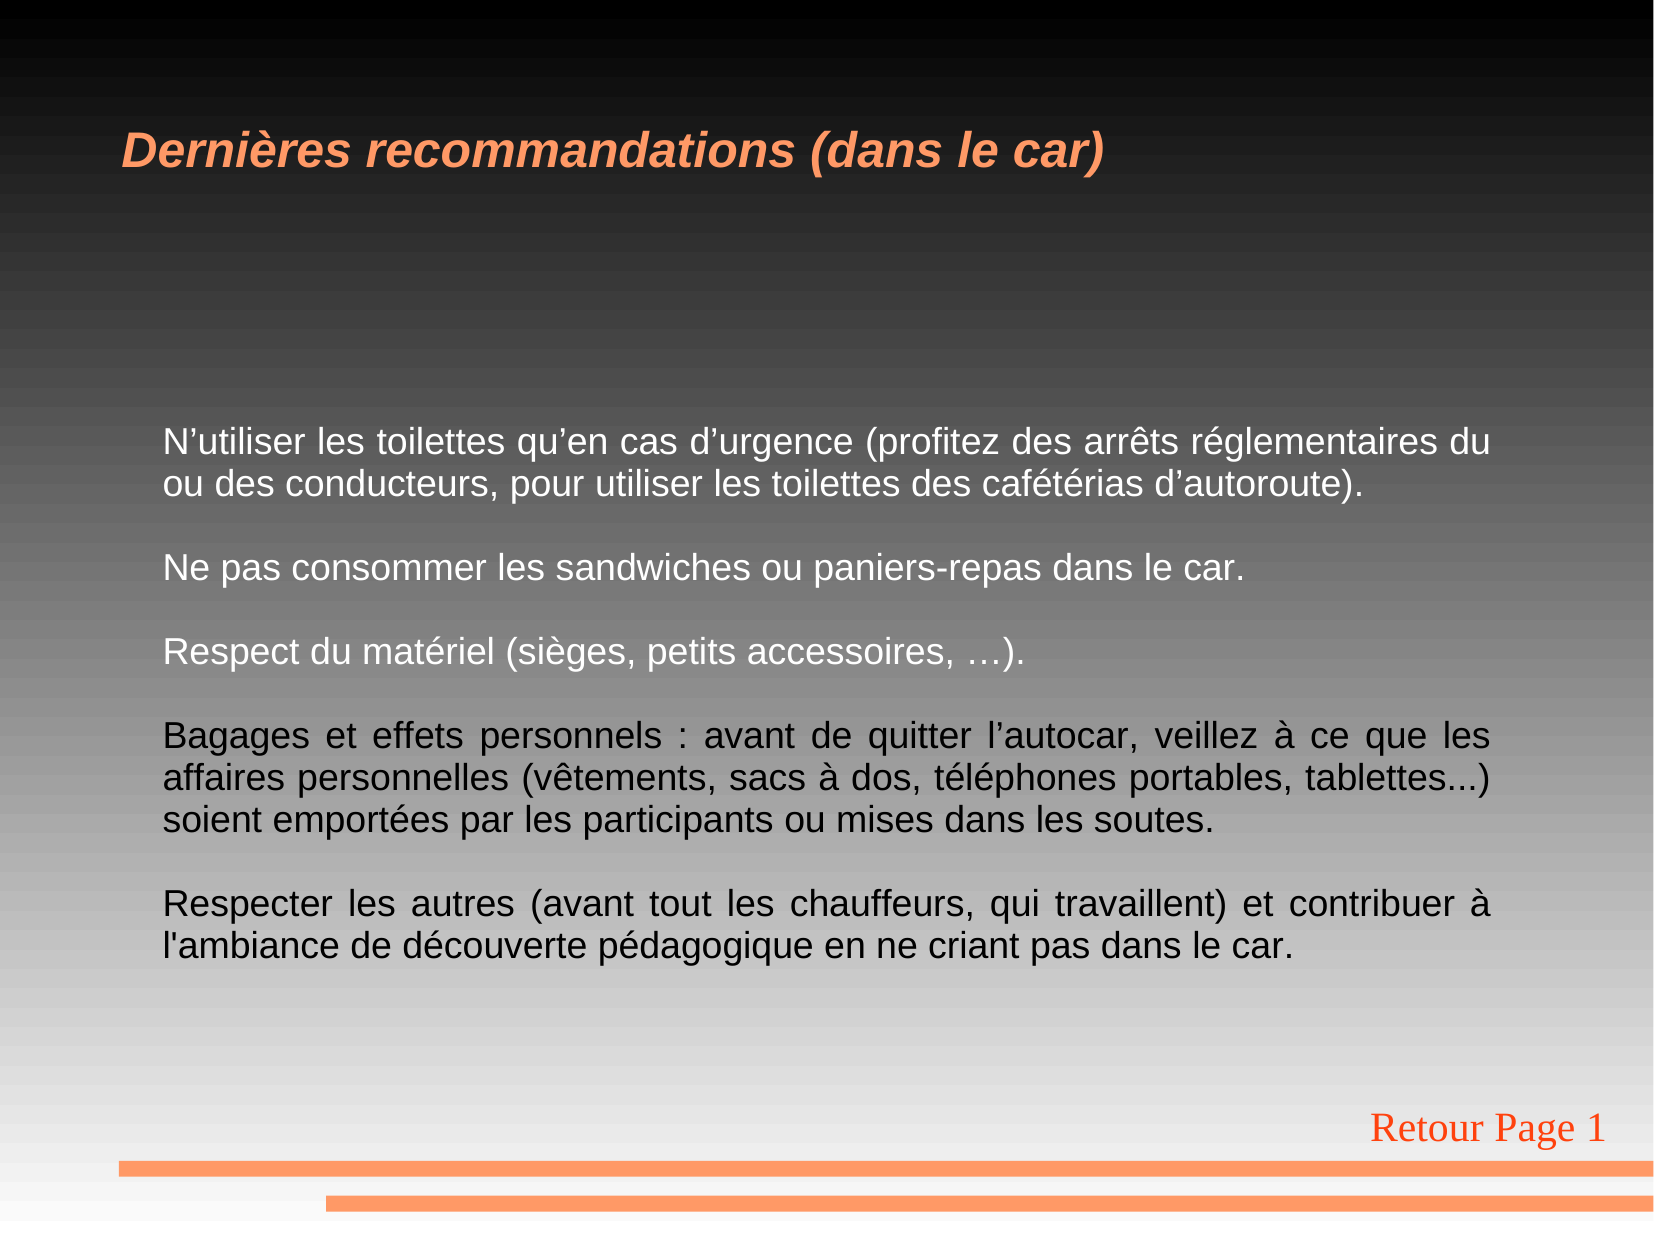

# Dernières recommandations (dans le car)
N’utiliser les toilettes qu’en cas d’urgence (profitez des arrêts réglementaires du ou des conducteurs, pour utiliser les toilettes des cafétérias d’autoroute).
Ne pas consommer les sandwiches ou paniers-repas dans le car.
Respect du matériel (sièges, petits accessoires, …).
Bagages et effets personnels : avant de quitter l’autocar, veillez à ce que les affaires personnelles (vêtements, sacs à dos, téléphones portables, tablettes...) soient emportées par les participants ou mises dans les soutes.
Respecter les autres (avant tout les chauffeurs, qui travaillent) et contribuer à l'ambiance de découverte pédagogique en ne criant pas dans le car.
Retour Page 1